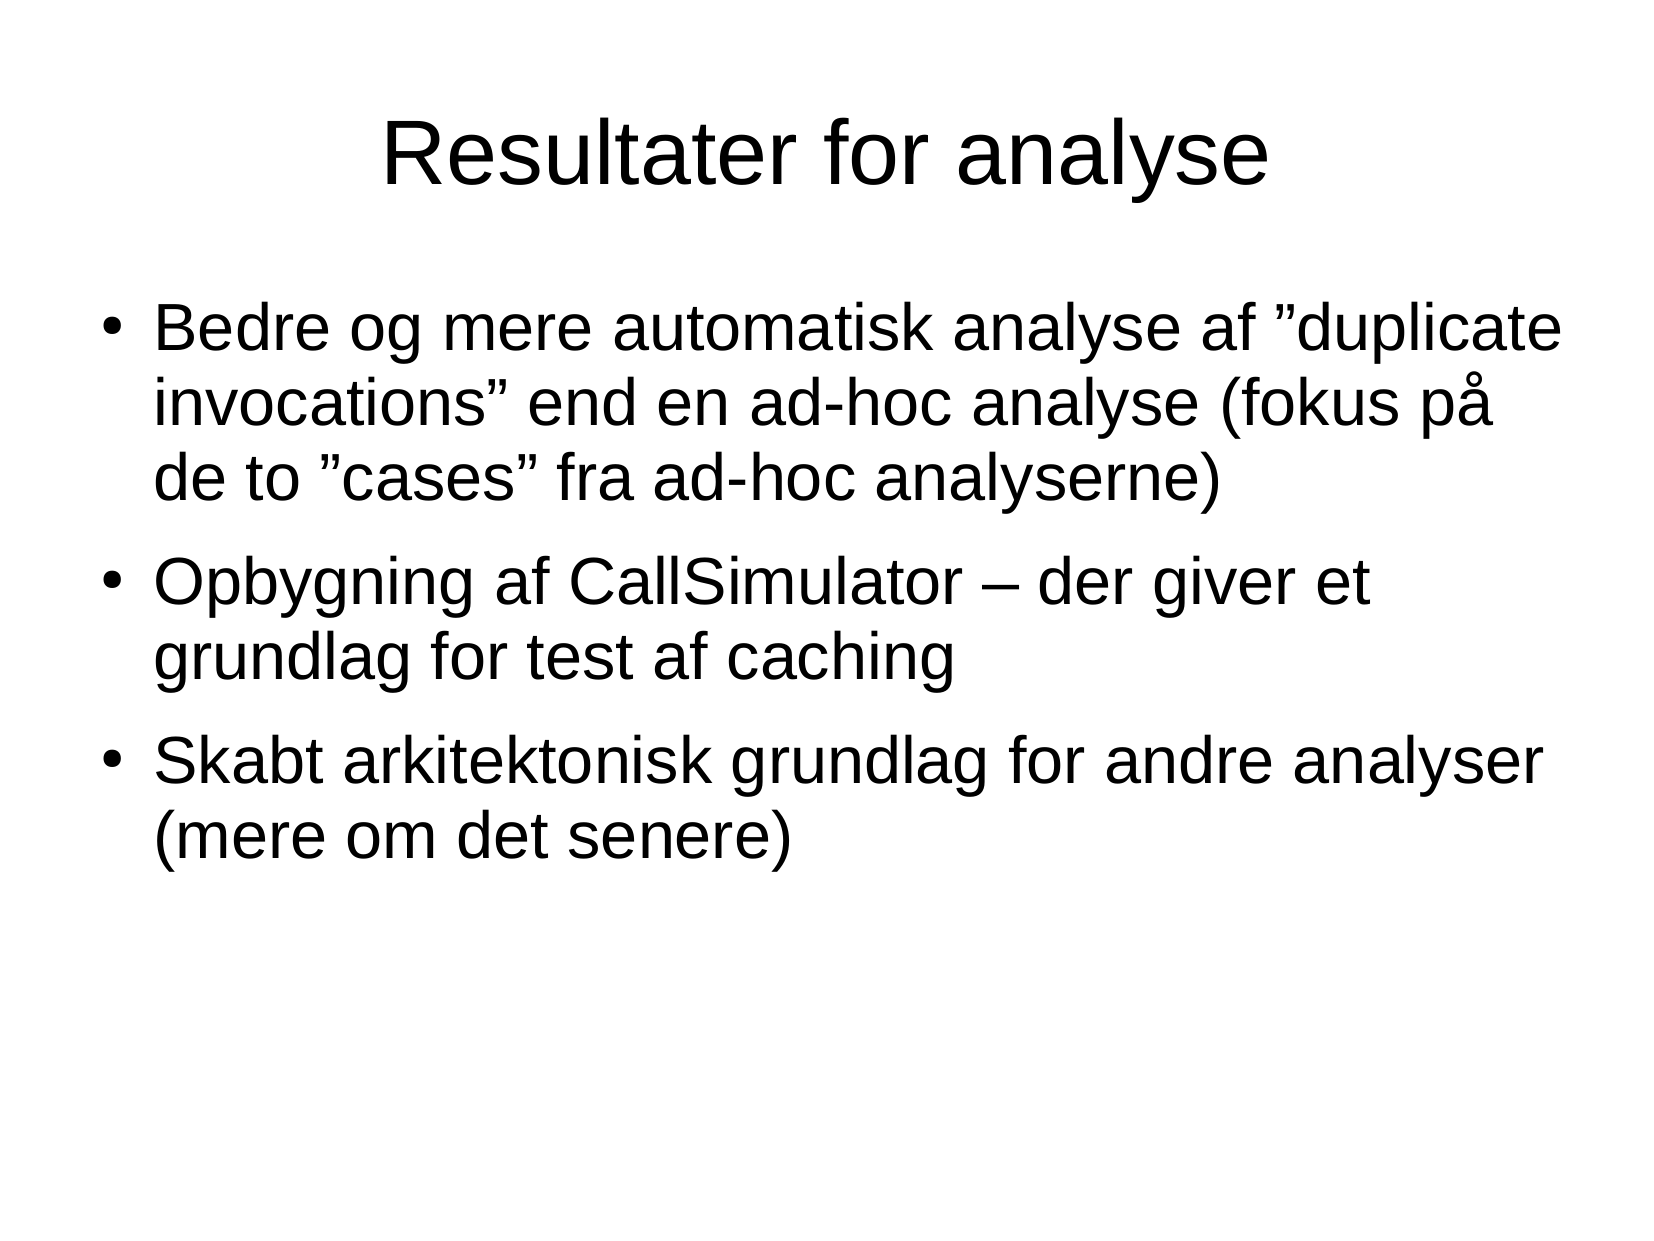

# Resultater for analyse
Bedre og mere automatisk analyse af ”duplicate invocations” end en ad-hoc analyse (fokus på de to ”cases” fra ad-hoc analyserne)
Opbygning af CallSimulator – der giver et grundlag for test af caching
Skabt arkitektonisk grundlag for andre analyser (mere om det senere)